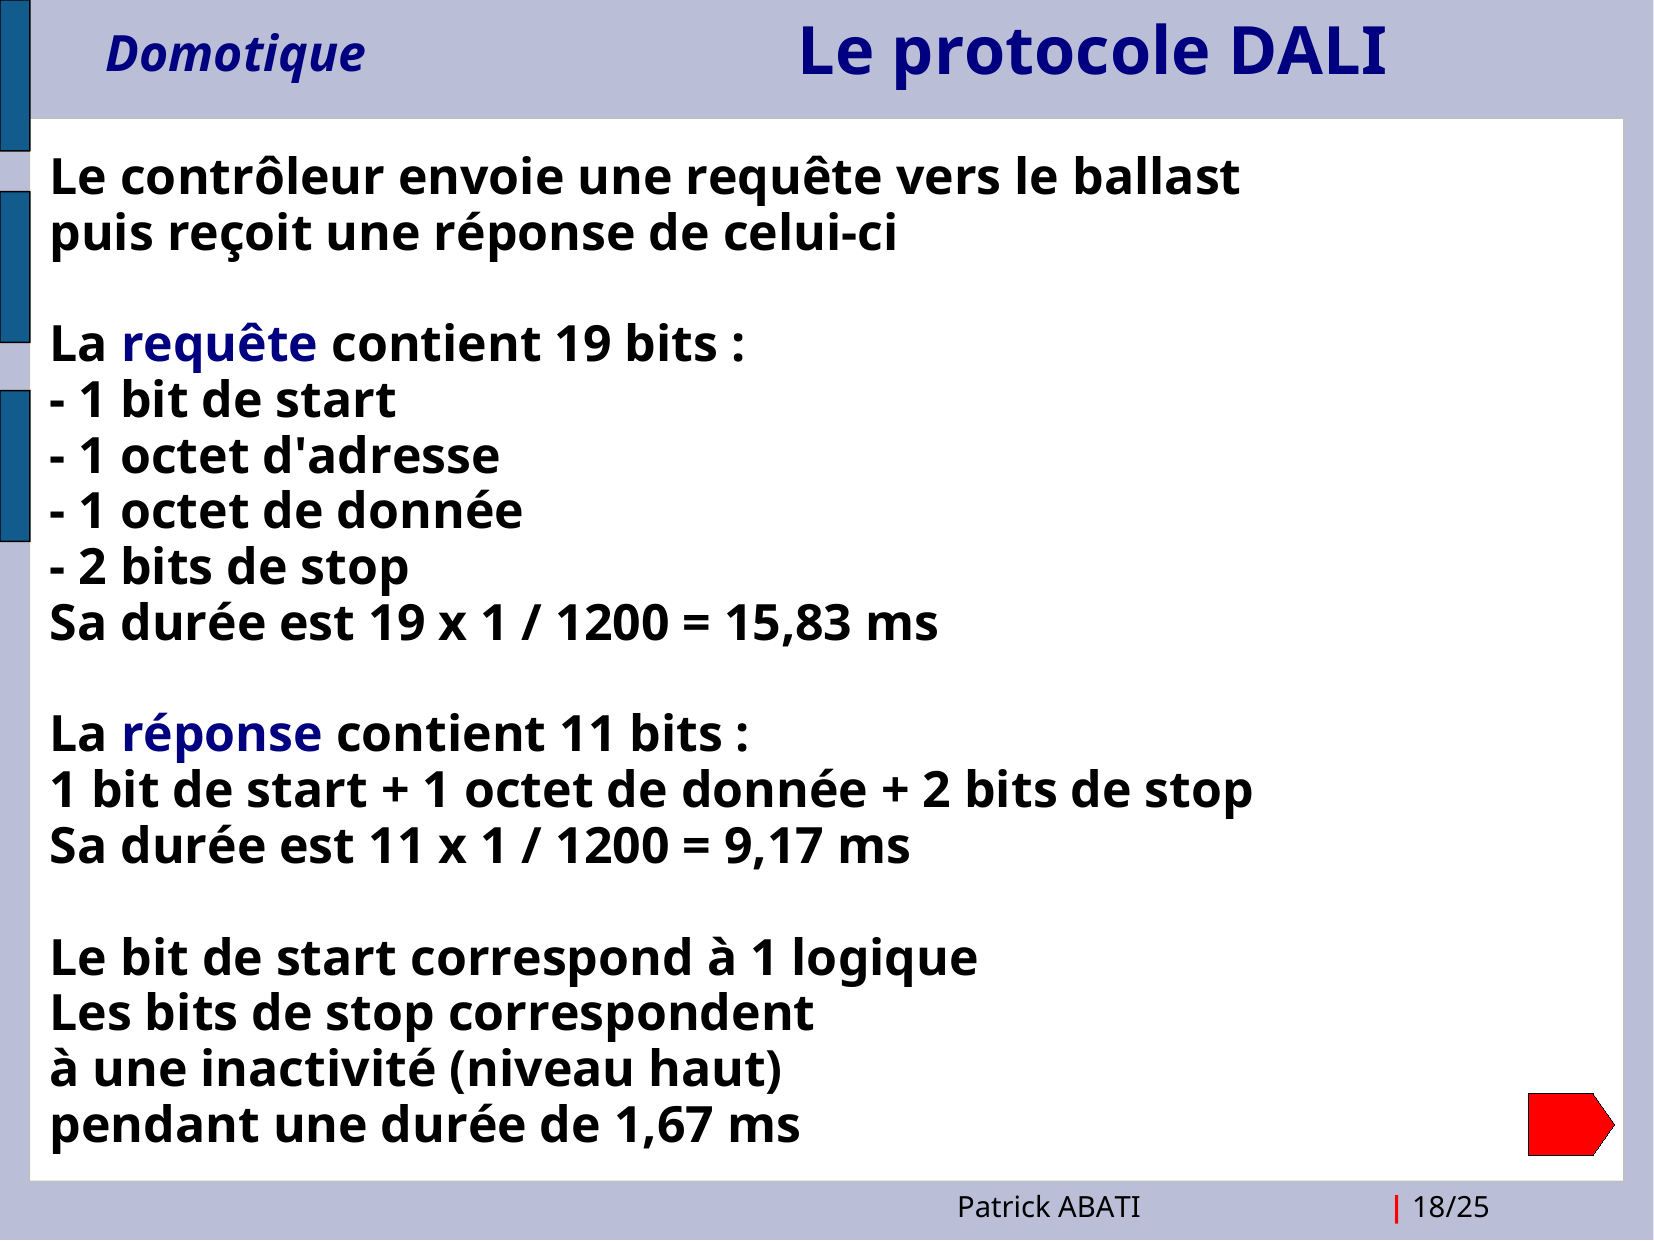

Le contrôleur envoie une requête vers le ballast
puis reçoit une réponse de celui-ci
La requête contient 19 bits :
- 1 bit de start
- 1 octet d'adresse
- 1 octet de donnée
- 2 bits de stop
Sa durée est 19 x 1 / 1200 = 15,83 ms
La réponse contient 11 bits :
1 bit de start + 1 octet de donnée + 2 bits de stop
Sa durée est 11 x 1 / 1200 = 9,17 ms
Le bit de start correspond à 1 logique
Les bits de stop correspondent
à une inactivité (niveau haut)
pendant une durée de 1,67 ms